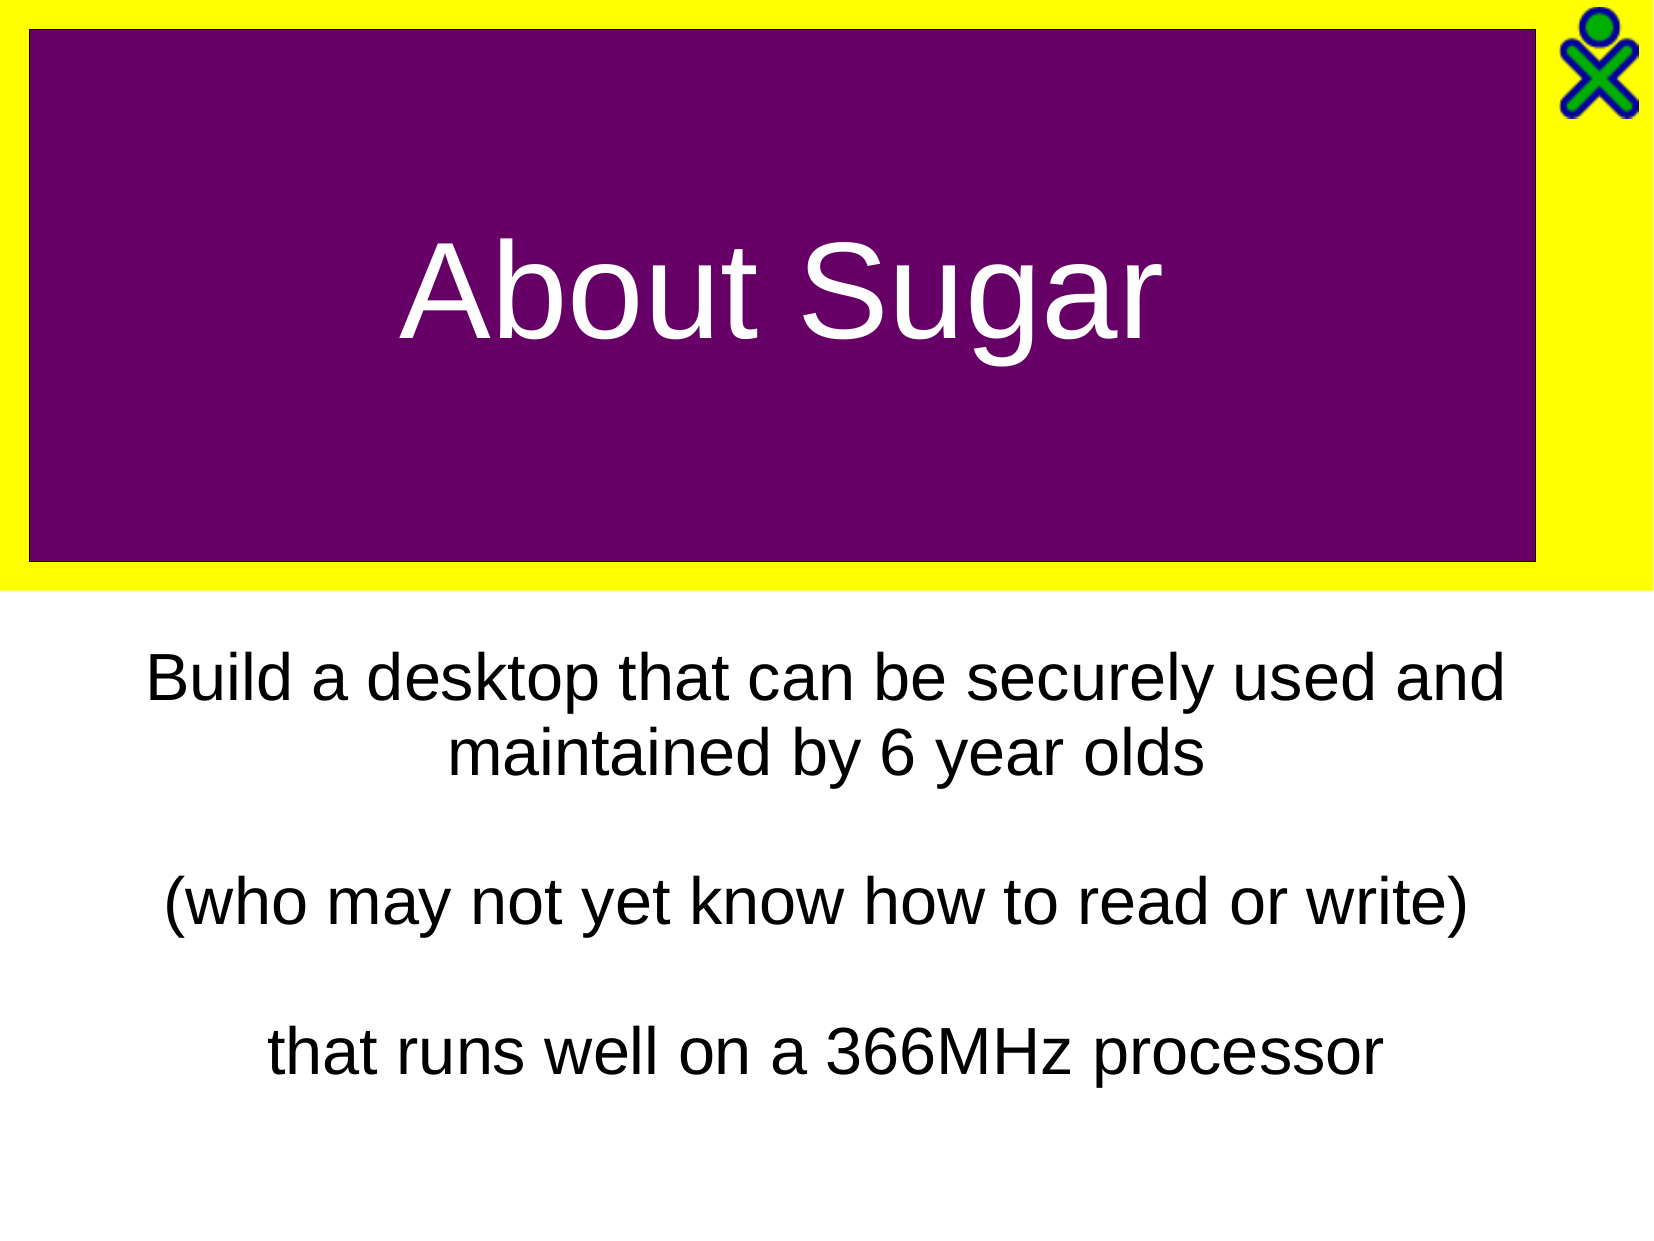

# About Sugar
Build a desktop that can be securely used and maintained by 6 year olds
(who may not yet know how to read or write)
that runs well on a 366MHz processor